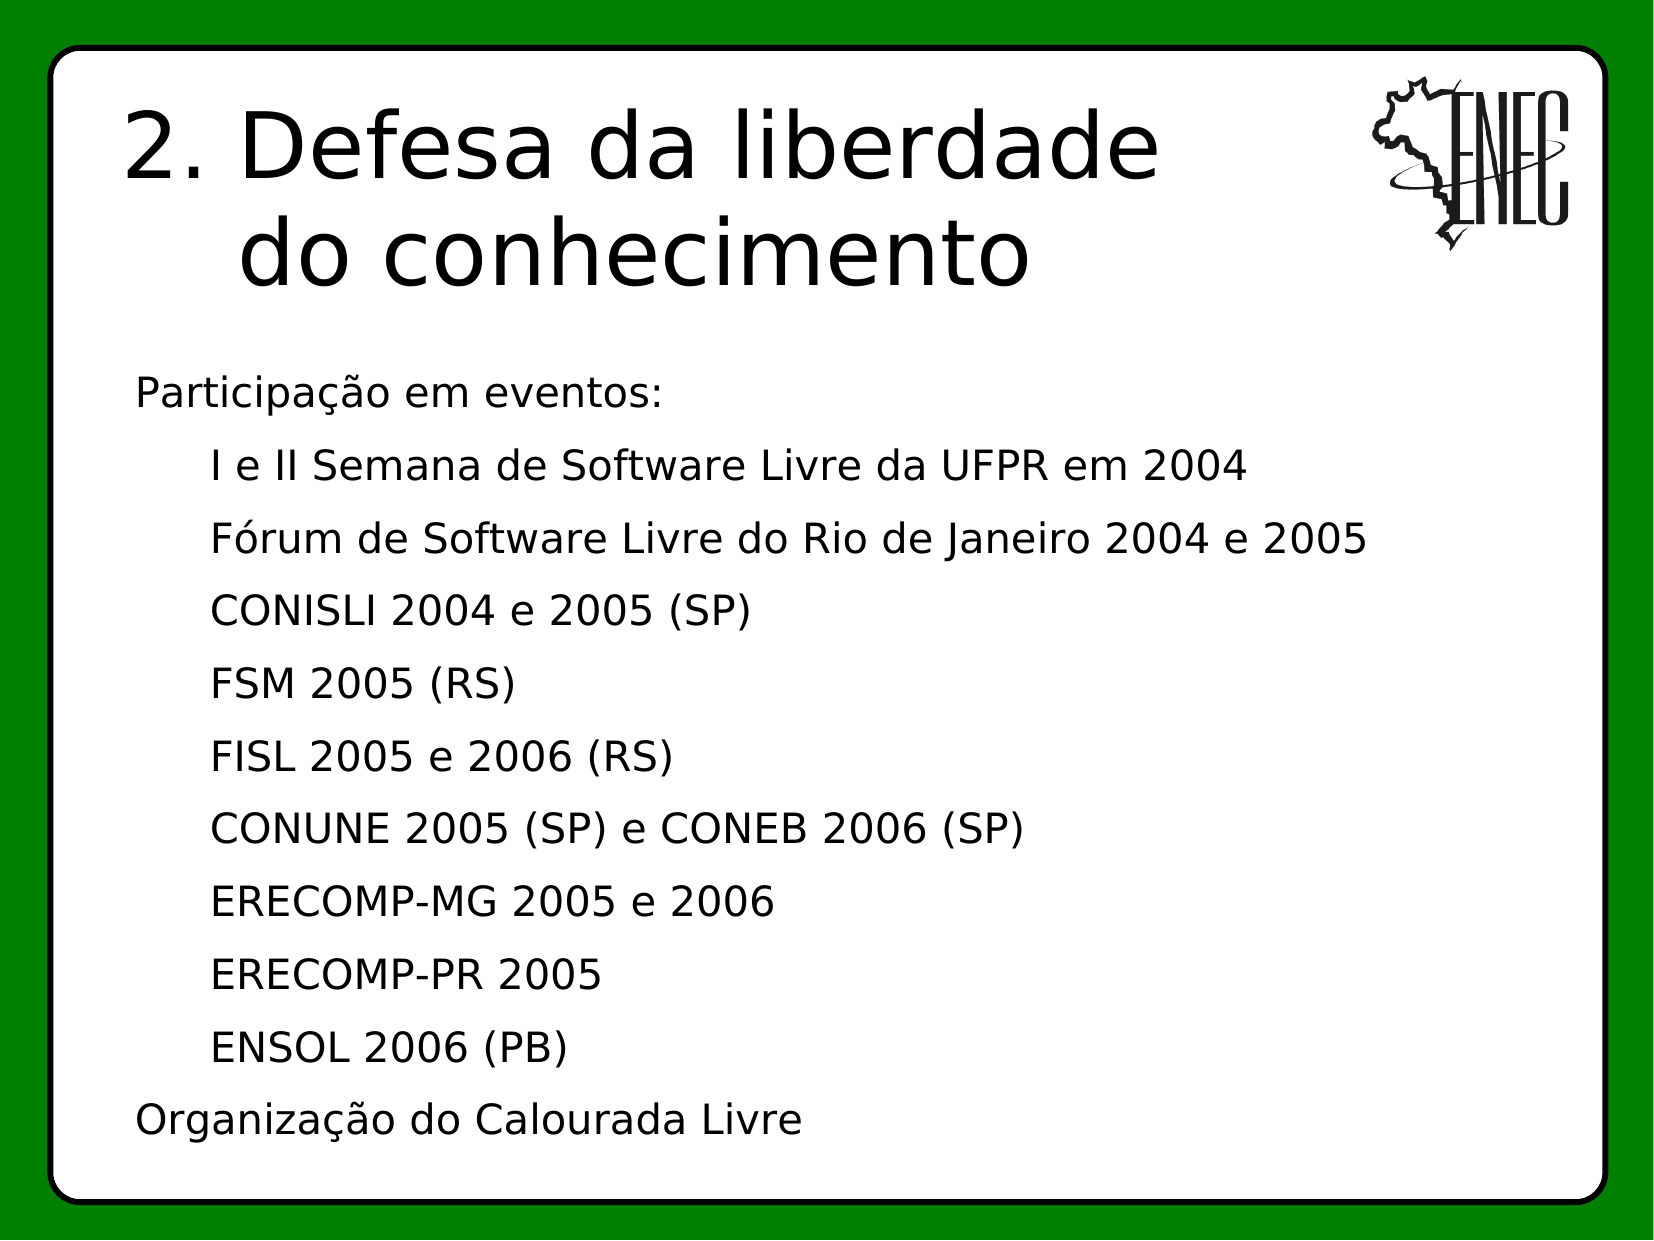

# 2. Defesa da liberdade do conhecimento
 Participação em eventos:
 I e II Semana de Software Livre da UFPR em 2004
 Fórum de Software Livre do Rio de Janeiro 2004 e 2005
 CONISLI 2004 e 2005 (SP)
 FSM 2005 (RS)
 FISL 2005 e 2006 (RS)
 CONUNE 2005 (SP) e CONEB 2006 (SP)
 ERECOMP-MG 2005 e 2006
 ERECOMP-PR 2005
 ENSOL 2006 (PB)
 Organização do Calourada Livre